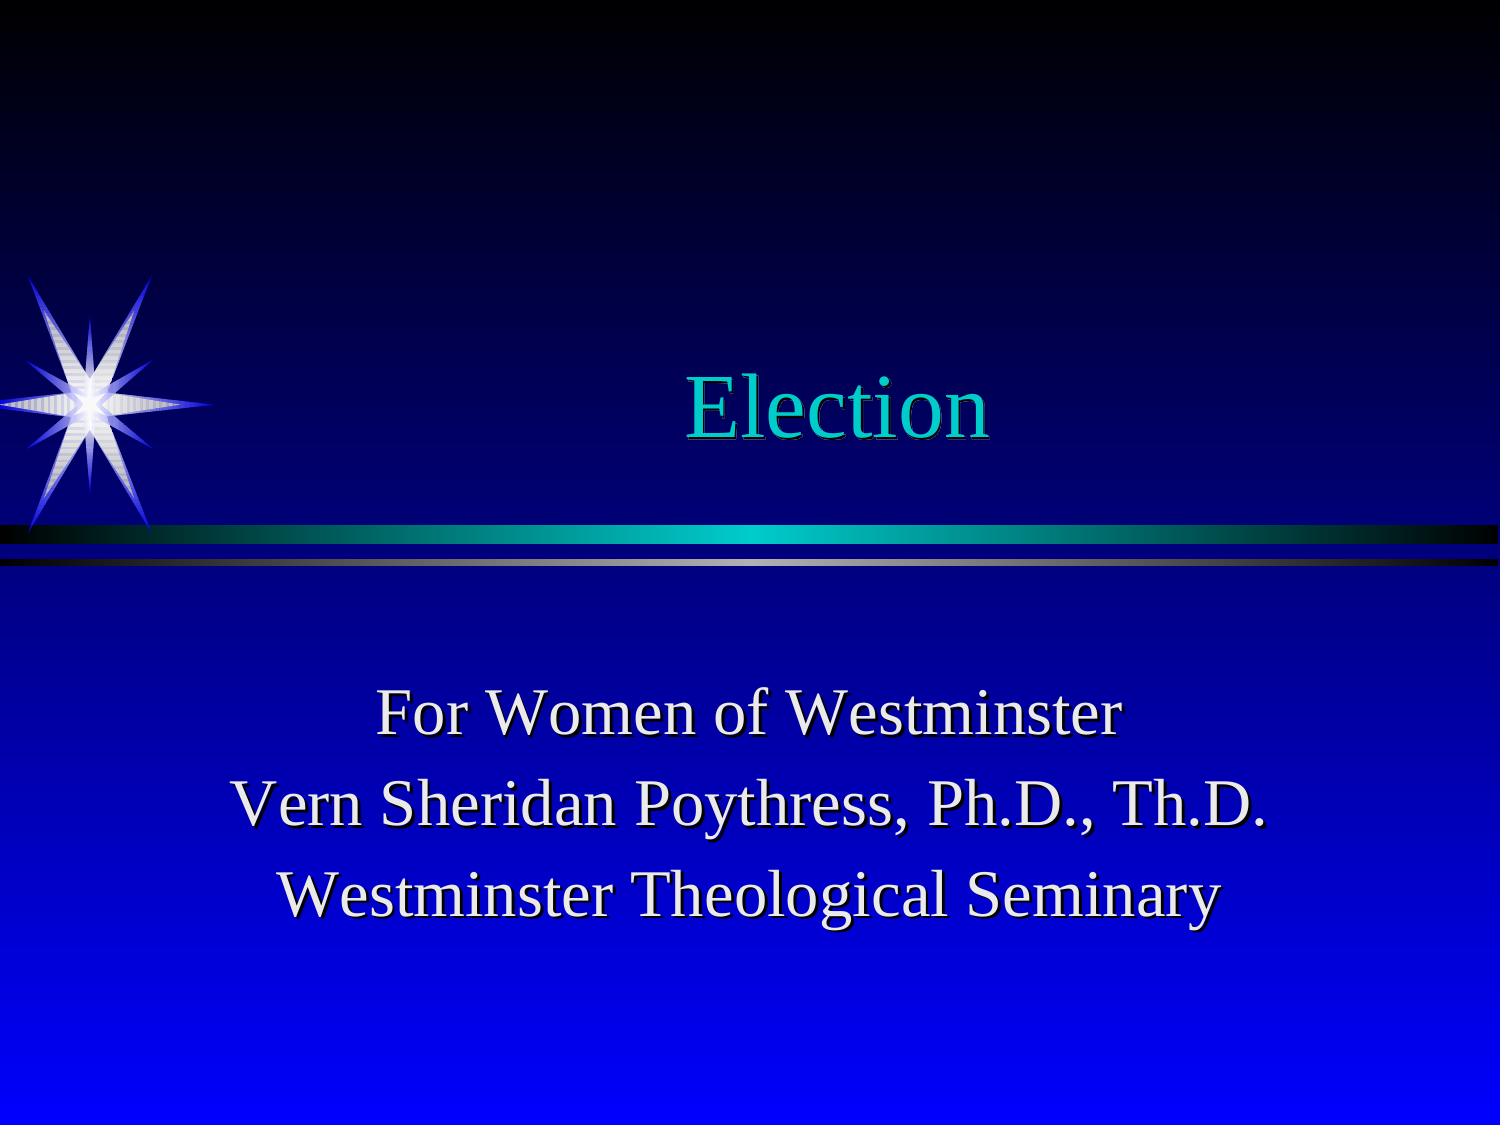

# Election
For Women of Westminster
Vern Sheridan Poythress, Ph.D., Th.D.
Westminster Theological Seminary